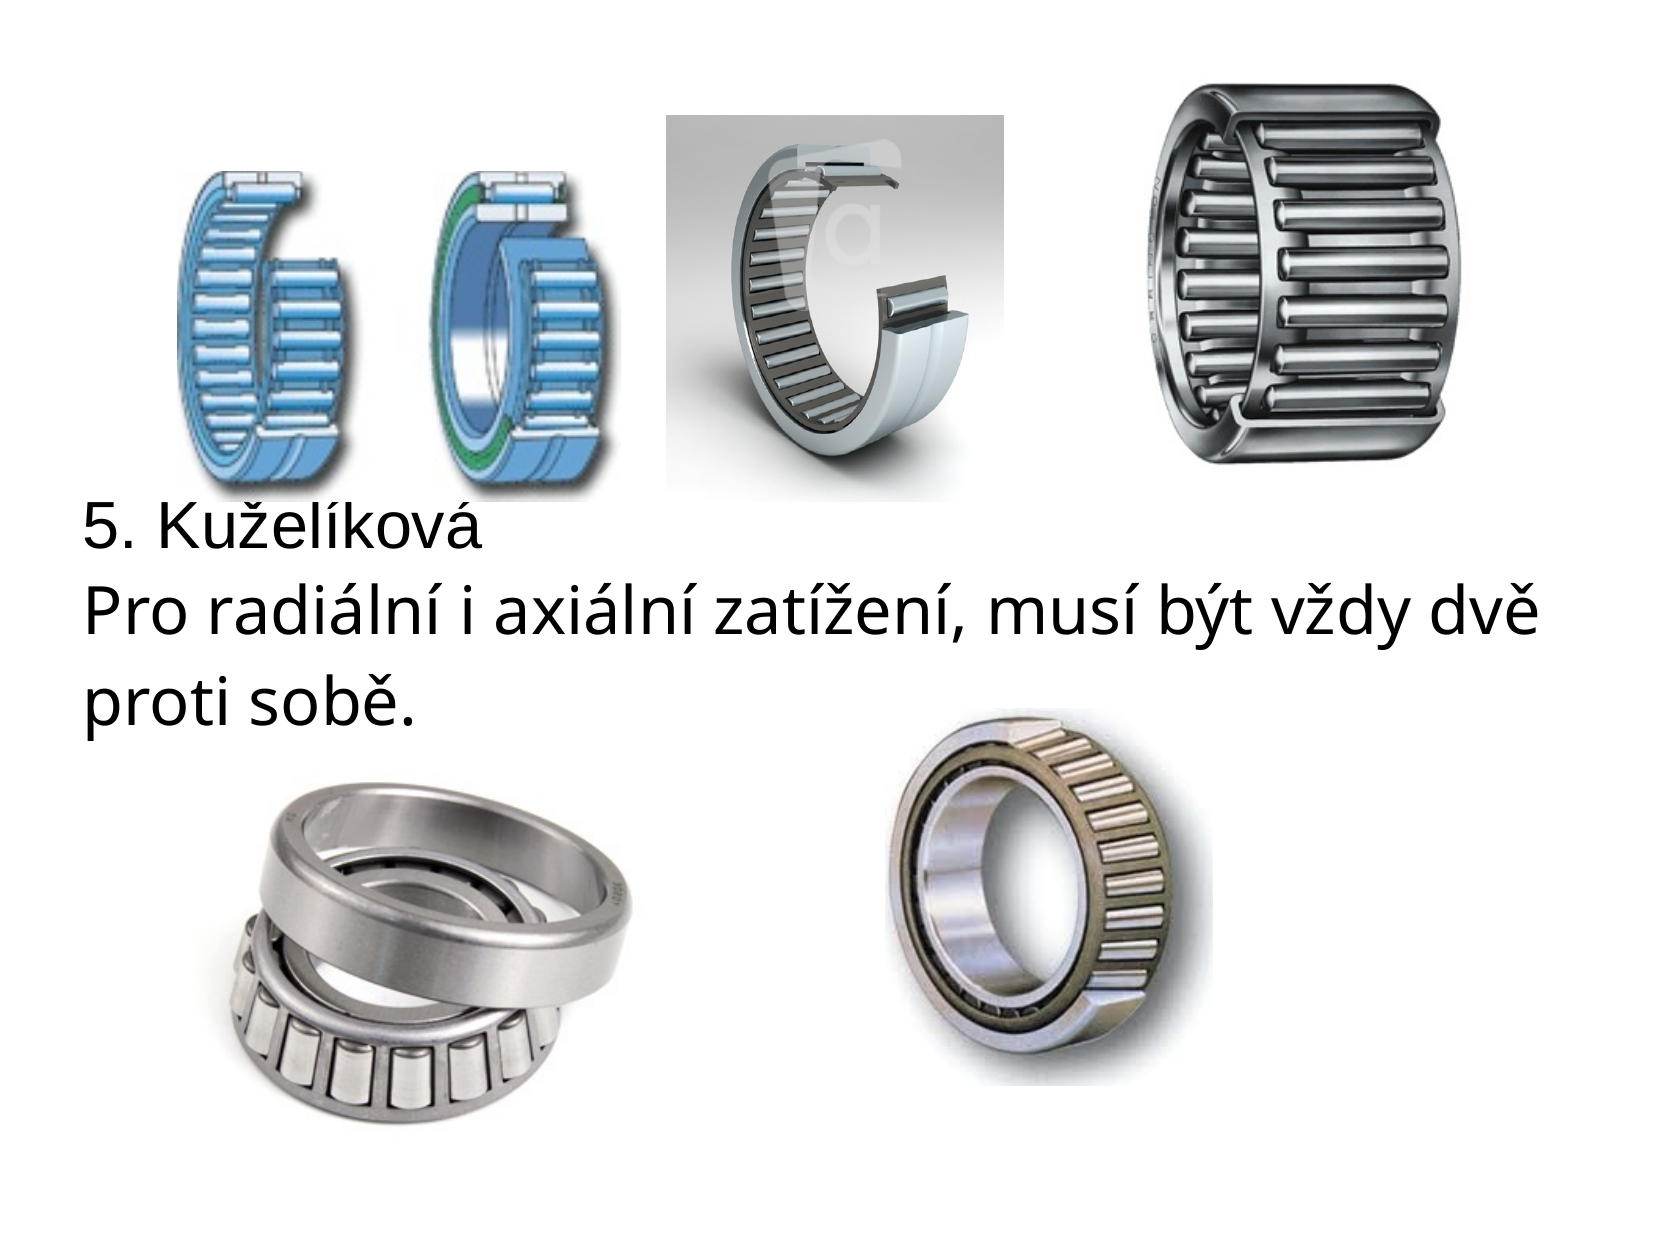

# 5. Kuželíková
Pro radiální i axiální zatížení, musí být vždy dvě proti sobě.